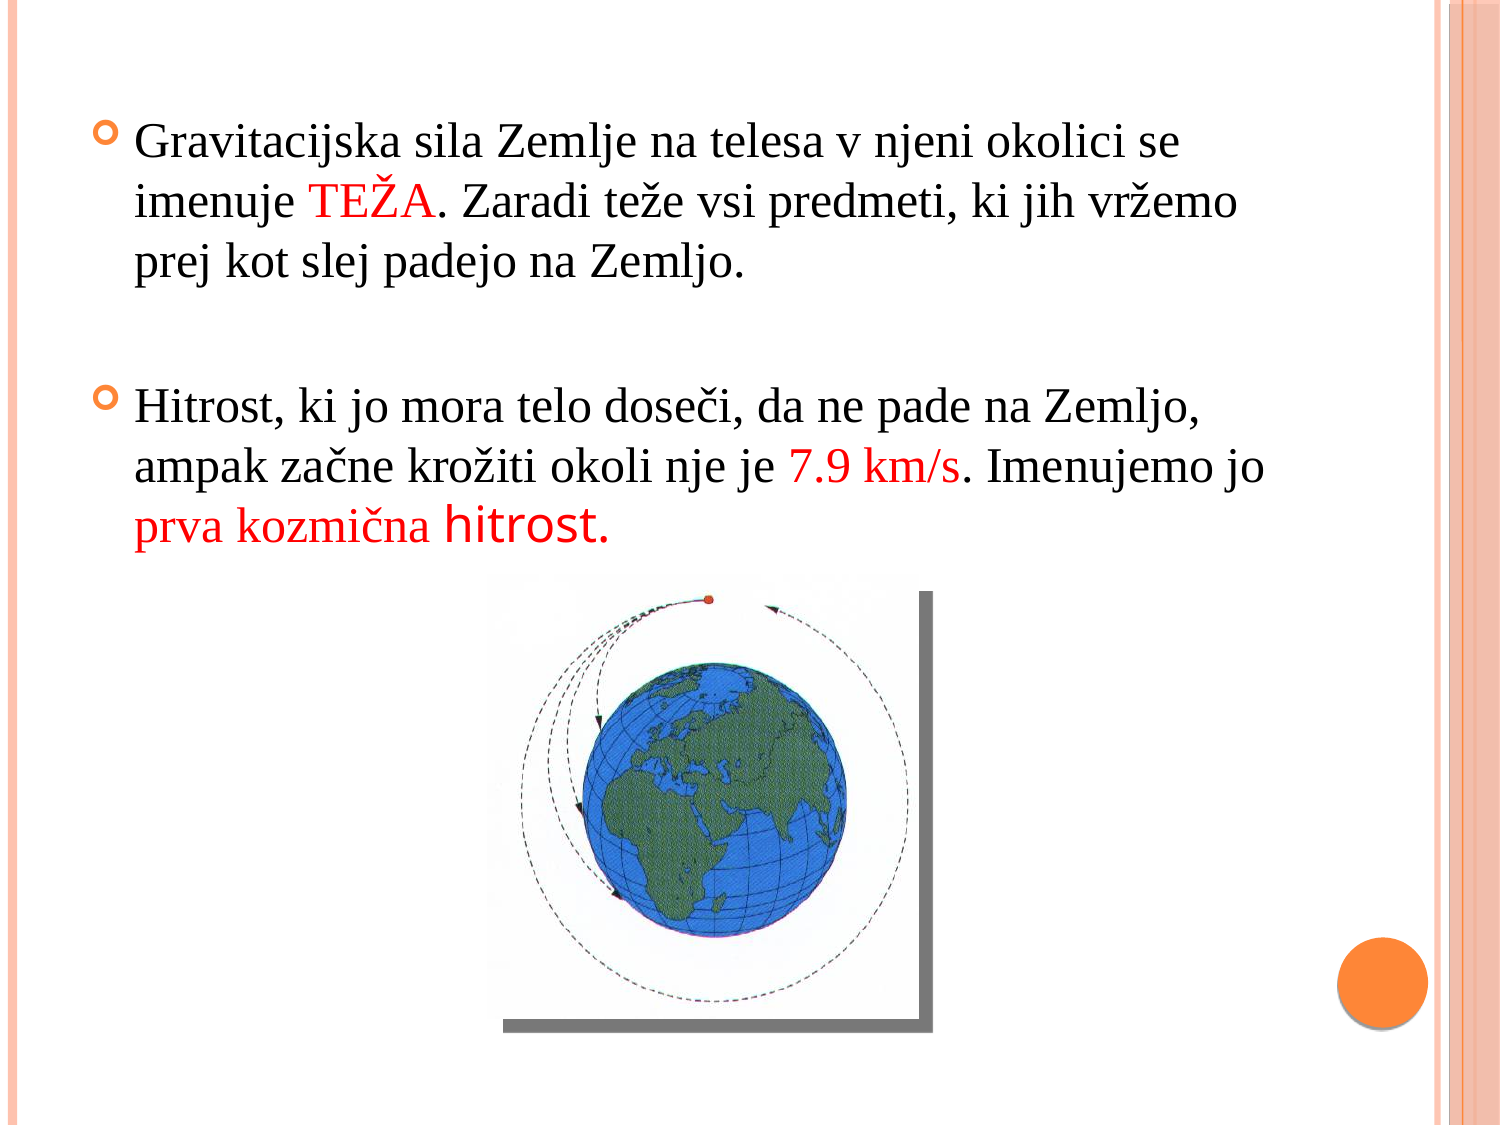

# Gravitacijska sila Zemlje na telesa v njeni okolici se imenuje TEŽA. Zaradi teže vsi predmeti, ki jih vržemo prej kot slej padejo na Zemljo.
Hitrost, ki jo mora telo doseči, da ne pade na Zemljo, ampak začne krožiti okoli nje je 7.9 km/s. Imenujemo jo prva kozmična hitrost.